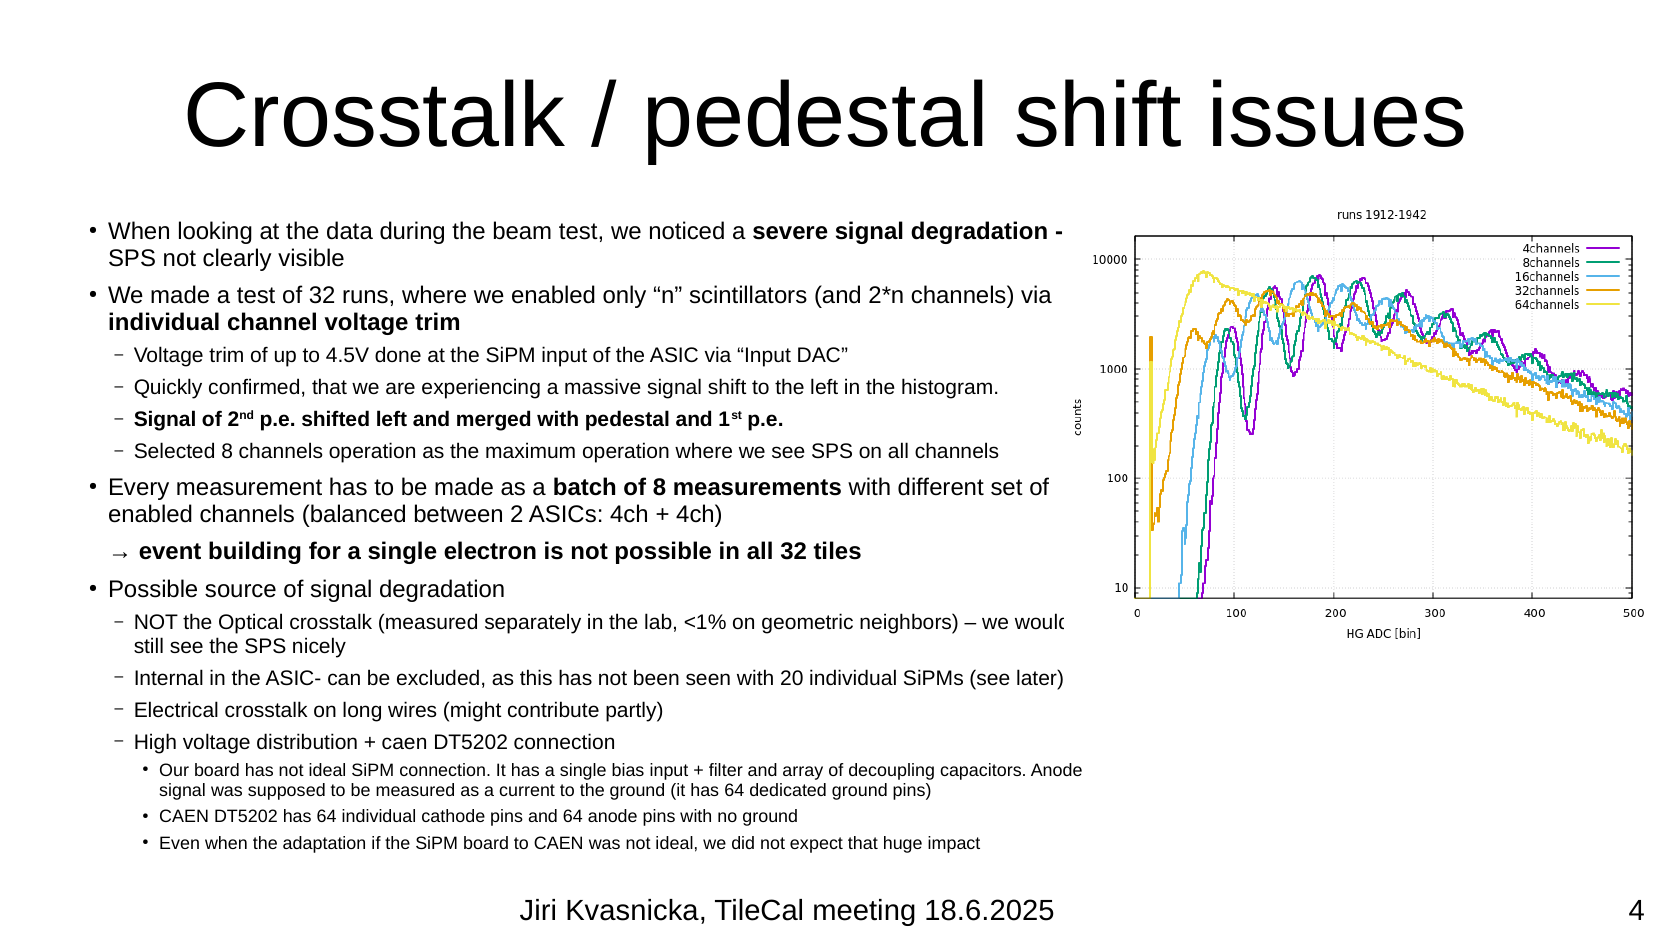

# Crosstalk / pedestal shift issues
When looking at the data during the beam test, we noticed a severe signal degradation - SPS not clearly visible
We made a test of 32 runs, where we enabled only “n” scintillators (and 2*n channels) via individual channel voltage trim
Voltage trim of up to 4.5V done at the SiPM input of the ASIC via “Input DAC”
Quickly confirmed, that we are experiencing a massive signal shift to the left in the histogram.
Signal of 2nd p.e. shifted left and merged with pedestal and 1st p.e.
Selected 8 channels operation as the maximum operation where we see SPS on all channels
Every measurement has to be made as a batch of 8 measurements with different set of enabled channels (balanced between 2 ASICs: 4ch + 4ch)
→ event building for a single electron is not possible in all 32 tiles
Possible source of signal degradation
NOT the Optical crosstalk (measured separately in the lab, <1% on geometric neighbors) – we would
still see the SPS nicely
Internal in the ASIC- can be excluded, as this has not been seen with 20 individual SiPMs (see later)
Electrical crosstalk on long wires (might contribute partly)
High voltage distribution + caen DT5202 connection
Our board has not ideal SiPM connection. It has a single bias input + filter and array of decoupling capacitors. Anode signal was supposed to be measured as a current to the ground (it has 64 dedicated ground pins)
CAEN DT5202 has 64 individual cathode pins and 64 anode pins with no ground
Even when the adaptation if the SiPM board to CAEN was not ideal, we did not expect that huge impact